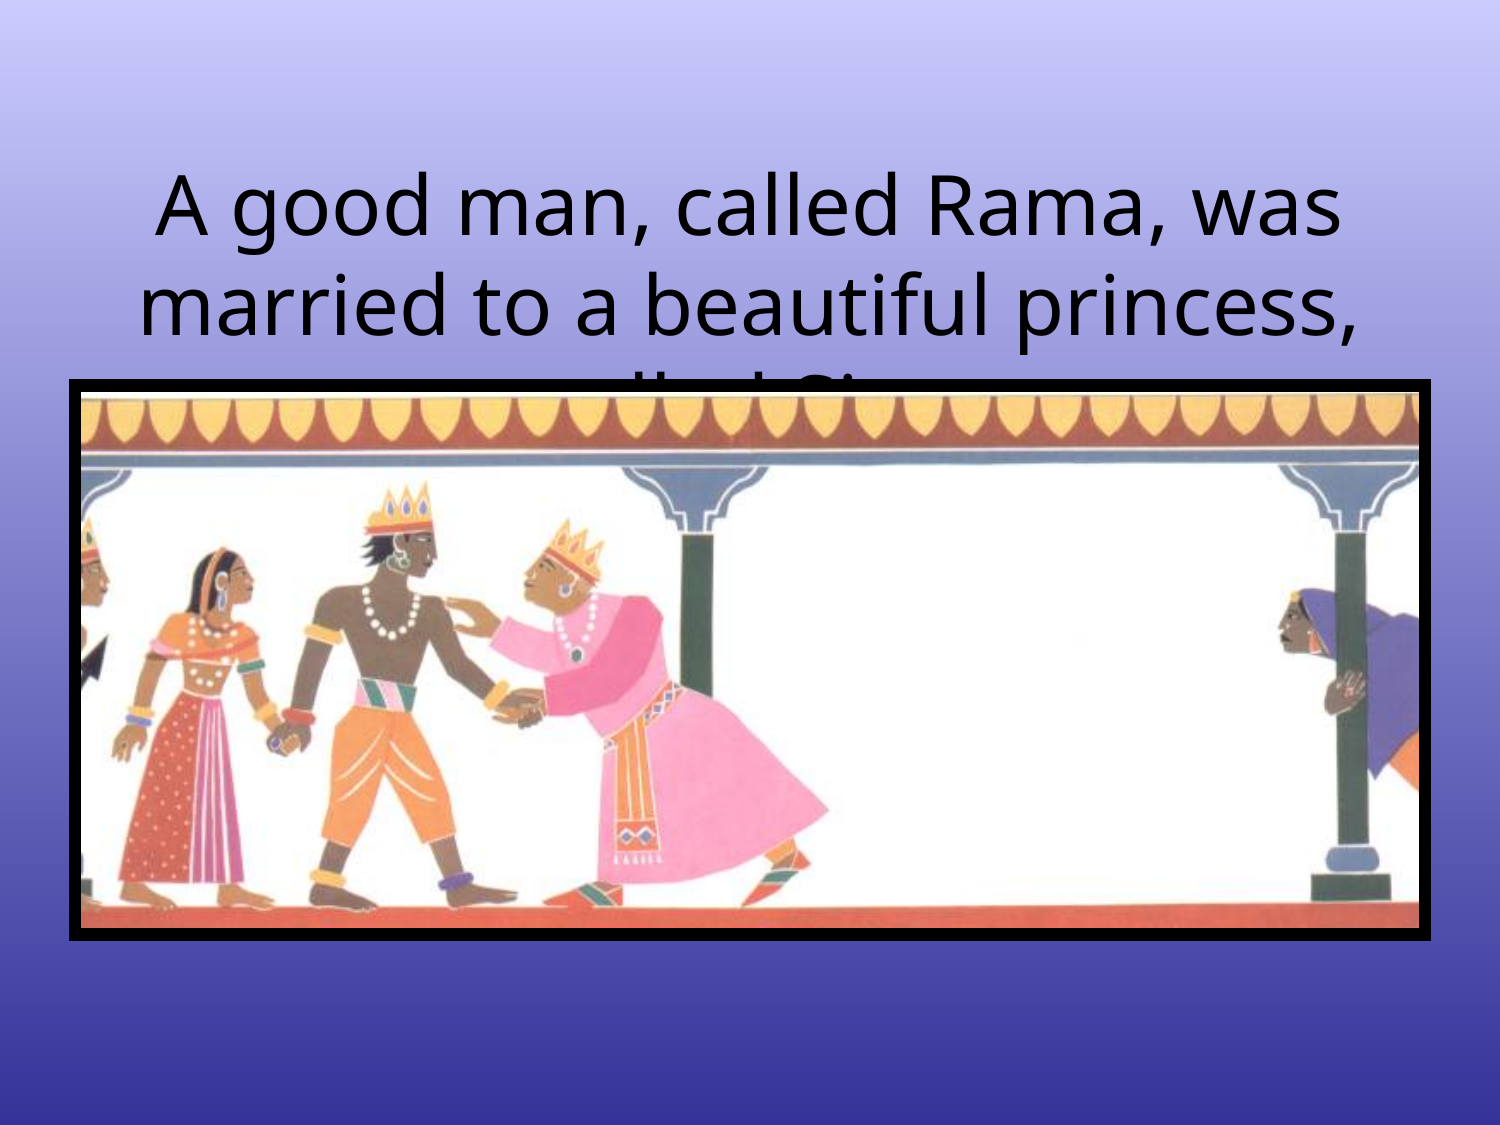

A good man, called Rama, was married to a beautiful princess, called Sita.